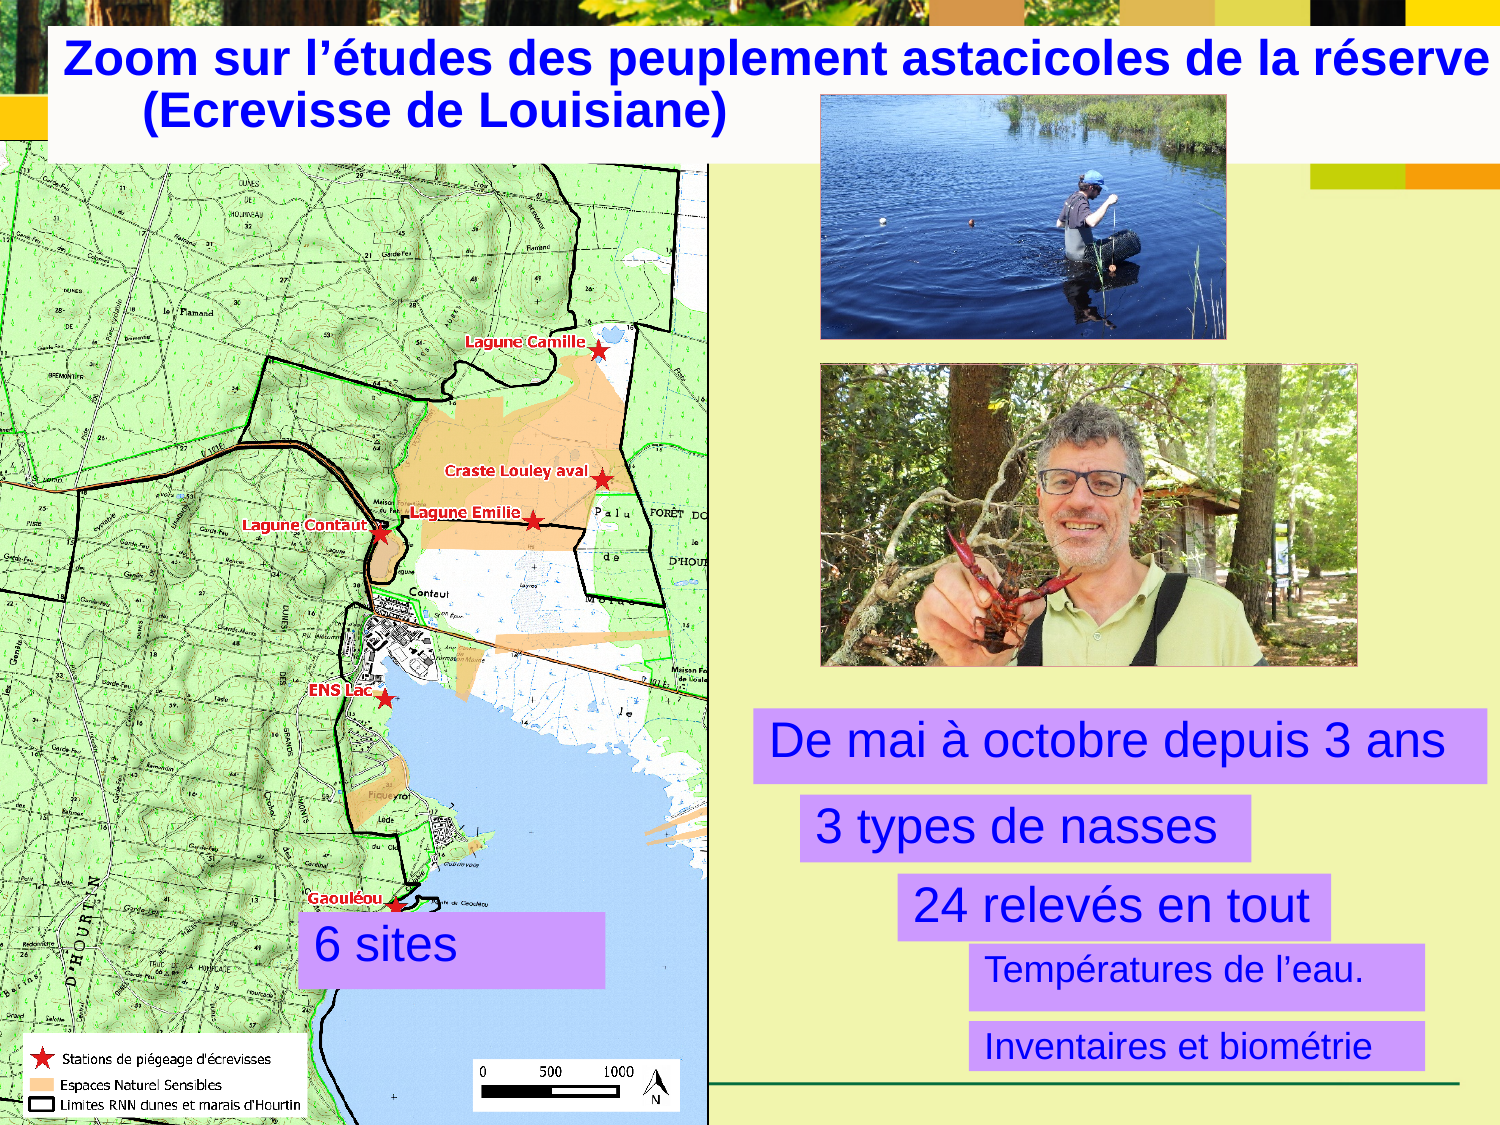

Zoom sur l’études des peuplement astacicoles de la réserve (Ecrevisse de Louisiane)
De mai à octobre depuis 3 ans
3 types de nasses
24 relevés en tout
6 sites
Températures de l’eau.
Inventaires et biométrie